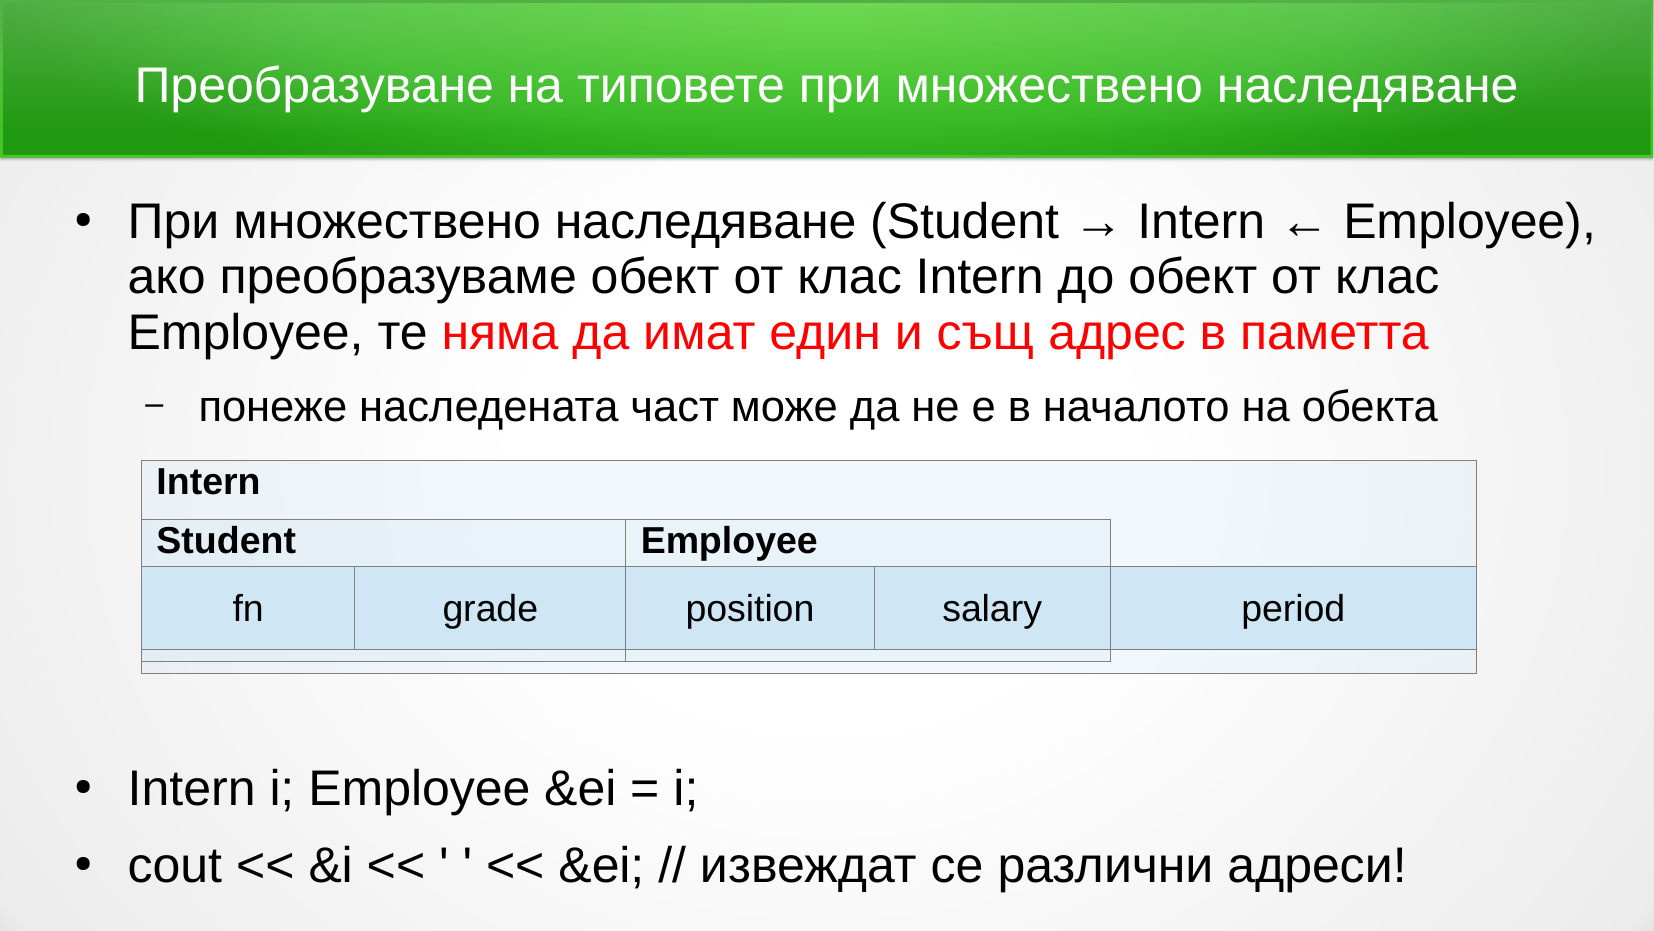

# Преобразуване на типовете при множествено наследяване
При множествено наследяване (Student → Intern ← Employee), ако преобразуваме обект от клас Intern до обект от клас Employee, те няма да имат един и същ адрес в паметта
понеже наследената част може да не е в началото на обекта
Intern i; Employee &ei = i;
cout << &i << ' ' << &ei; // извеждат се различни адреси!
Intern
Student
Employee
fn
grade
position
salary
period